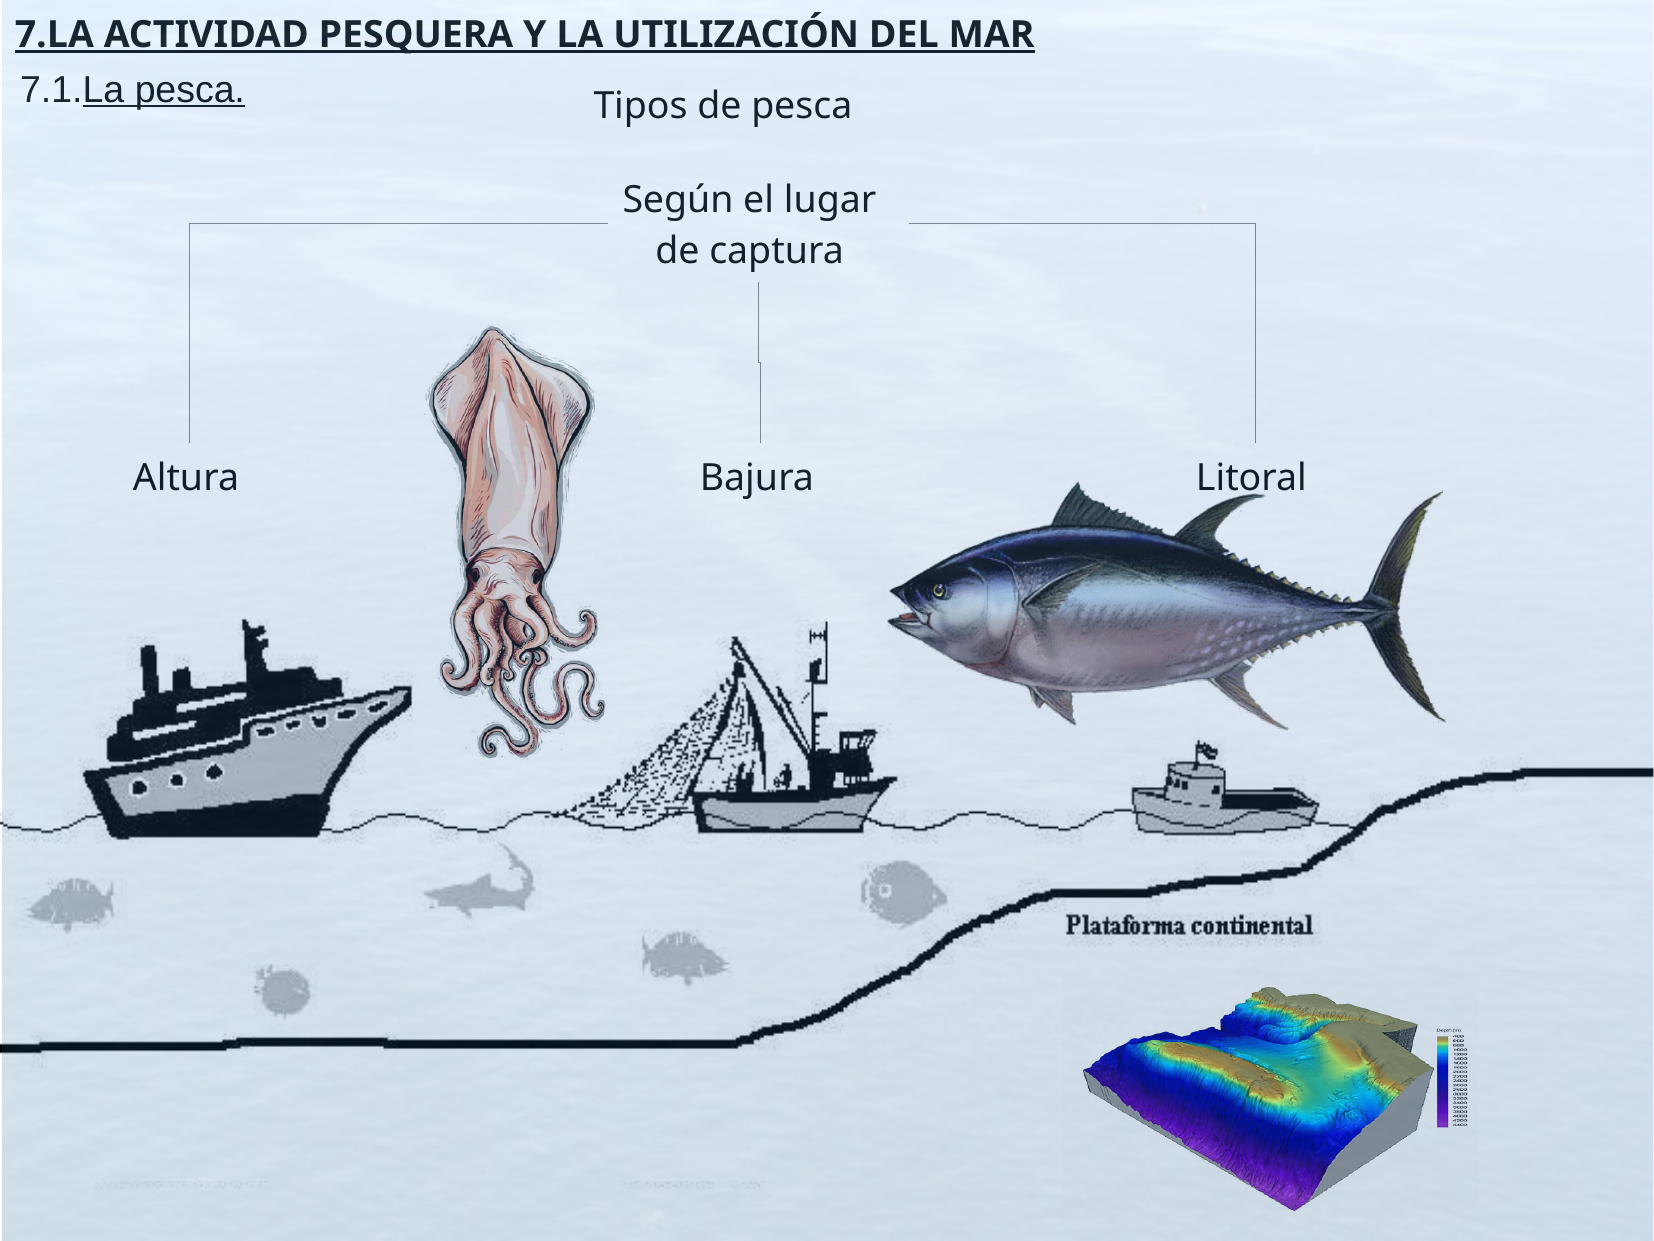

7.LA ACTIVIDAD PESQUERA Y LA UTILIZACIÓN DEL MAR
7.1.La pesca.
Tipos de pesca
Según el lugar
de captura
Altura
Bajura
Litoral